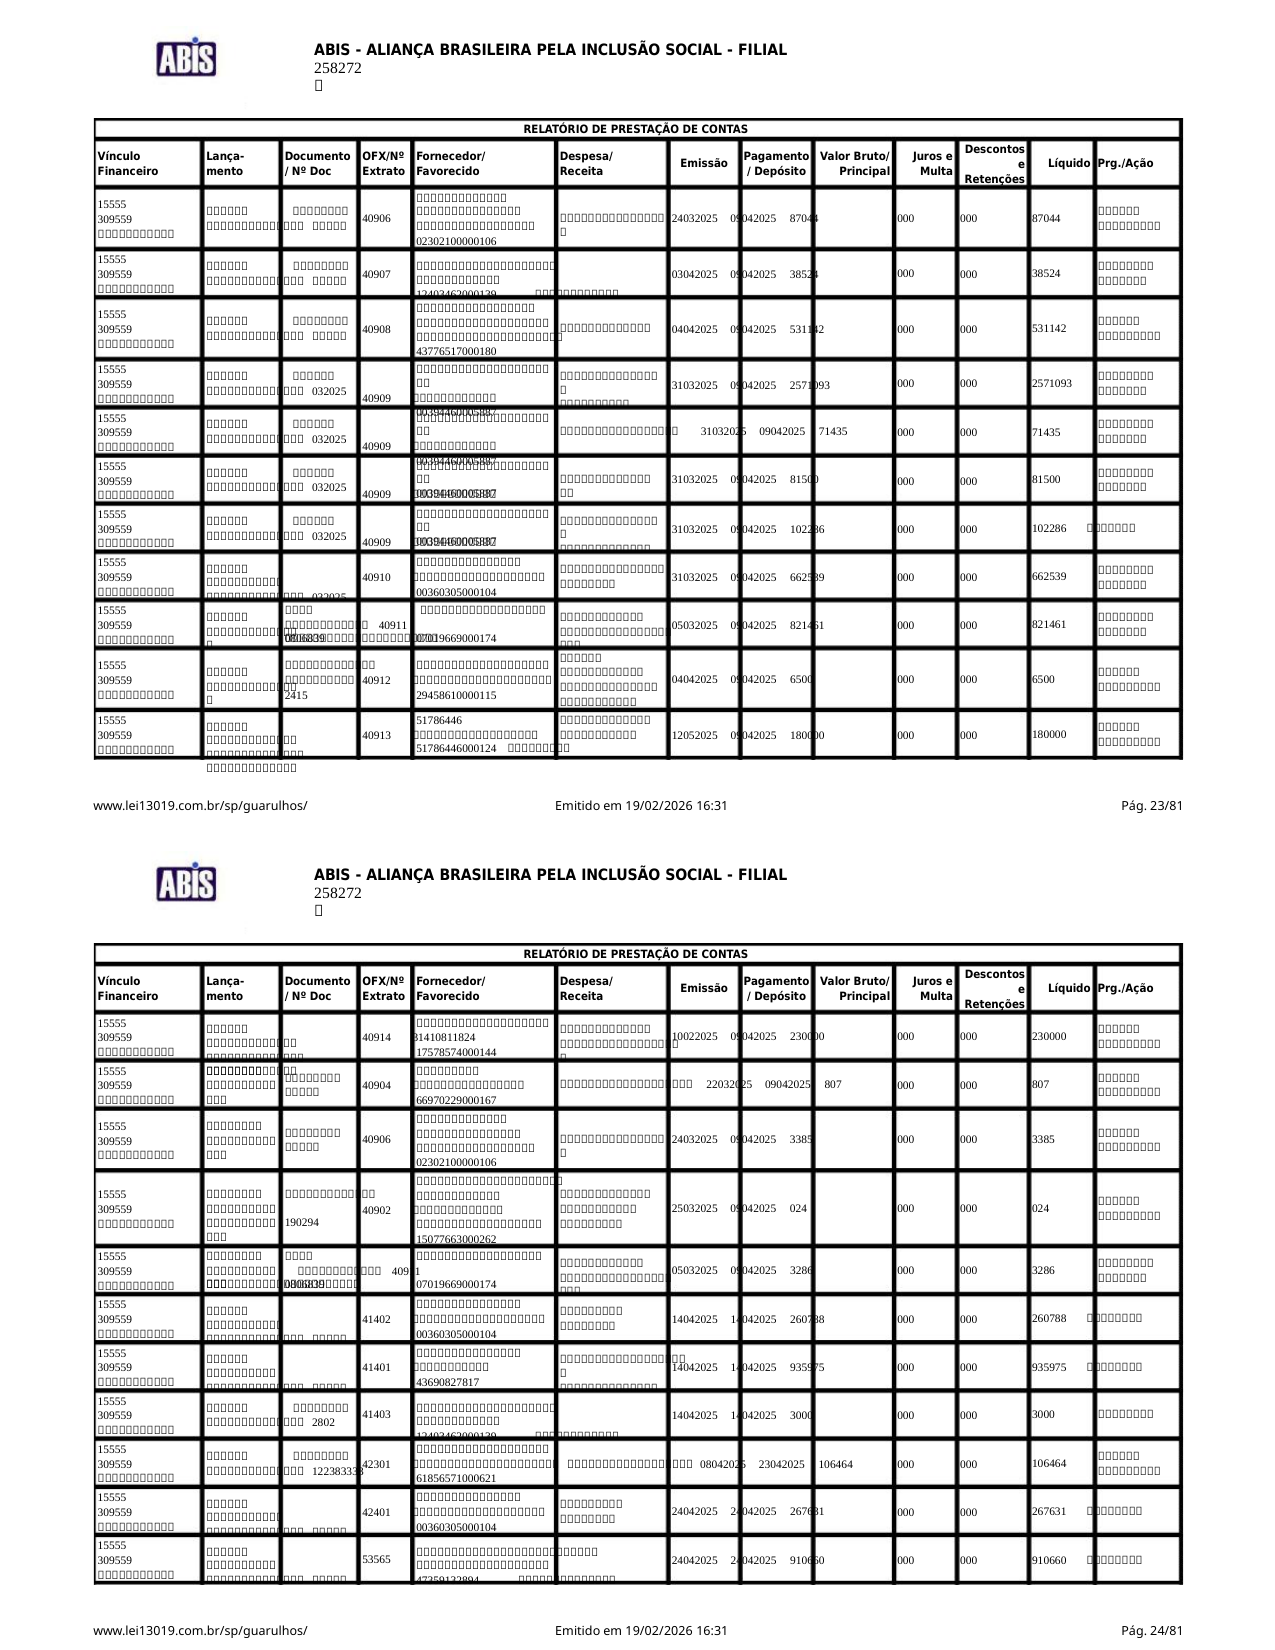

ABIS - ALIANÇA BRASILEIRA PELA INCLUSÃO SOCIAL - FILIAL


RELATÓRIO DE PRESTAÇÃO DE CONTAS
Descontos
e
Retenções
Vínculo
Financeiro
Lança-
mento
Documento
/ Nº Doc
OFX/Nº
Extrato
Fornecedor/
Favorecido
Despesa/
Receita
Pagamento
/ Depósito
Valor Bruto/
Principal
Juros e
Multa
Emissão
Líquido Prg./Ação




 
 









  
  
  
  








 
 
 
 












 
 








 

 
 






















 

 
 


   




 
 
 



  
  
  
  






 
 
 


 







 

 
 






 
  

















 








  
  









 


 
 



 
www.lei13019.com.br/sp/guarulhos/
Emitido em 19/02/2026 16:31
Pág. 23/81
ABIS - ALIANÇA BRASILEIRA PELA INCLUSÃO SOCIAL - FILIAL


RELATÓRIO DE PRESTAÇÃO DE CONTAS
Descontos
e
Retenções
Vínculo
Financeiro
Lança-
mento
Documento
/ Nº Doc
OFX/Nº
Extrato
Fornecedor/
Favorecido
Despesa/
Receita
Pagamento
/ Depósito
Valor Bruto/
Principal
Juros e
Multa
Emissão
Líquido Prg./Ação




 

 
 




  












 





   

















  
  







 






 













   






  
  
  
  






















 

 
 


 
 




 

 
 





 
 
 
 







     

 
 







 

 
 


  
  
 
 



 
 
 
 

www.lei13019.com.br/sp/guarulhos/
Emitido em 19/02/2026 16:31
Pág. 24/81